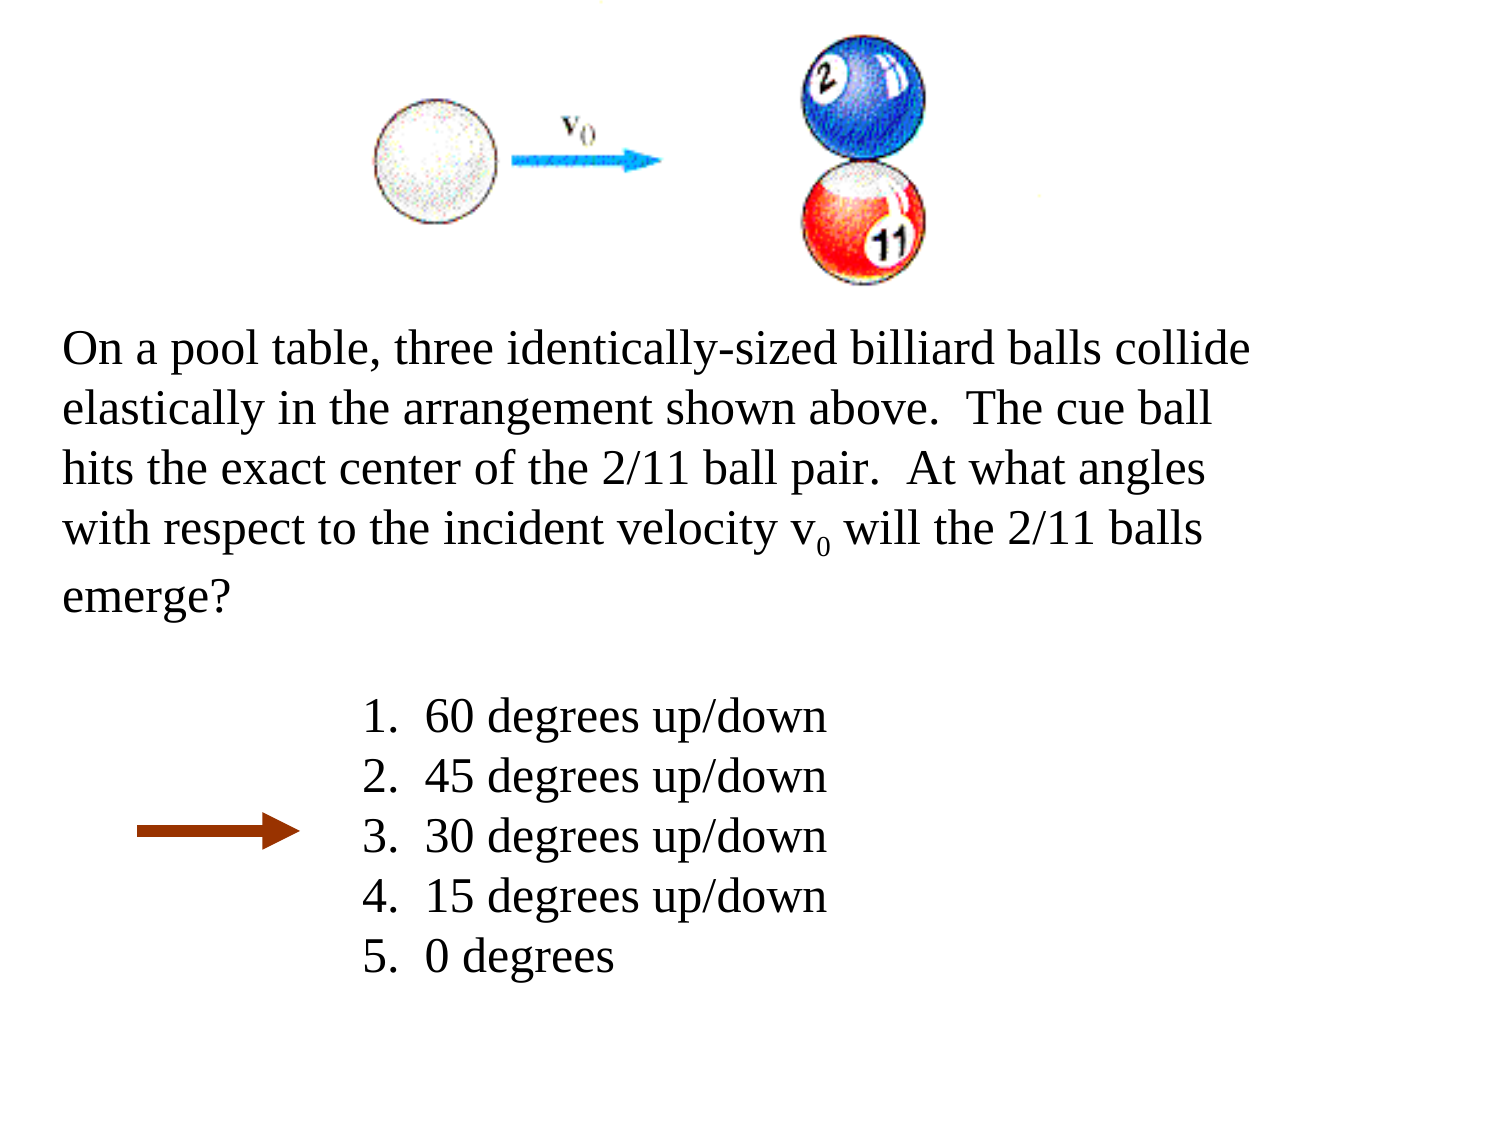

On a pool table, three identically-sized billiard balls collide elastically in the arrangement shown above. The cue ball hits the exact center of the 2/11 ball pair. At what angles with respect to the incident velocity v0 will the 2/11 balls emerge?
		1. 60 degrees up/down
		2. 45 degrees up/down
		3. 30 degrees up/down
		4. 15 degrees up/down
		5. 0 degrees